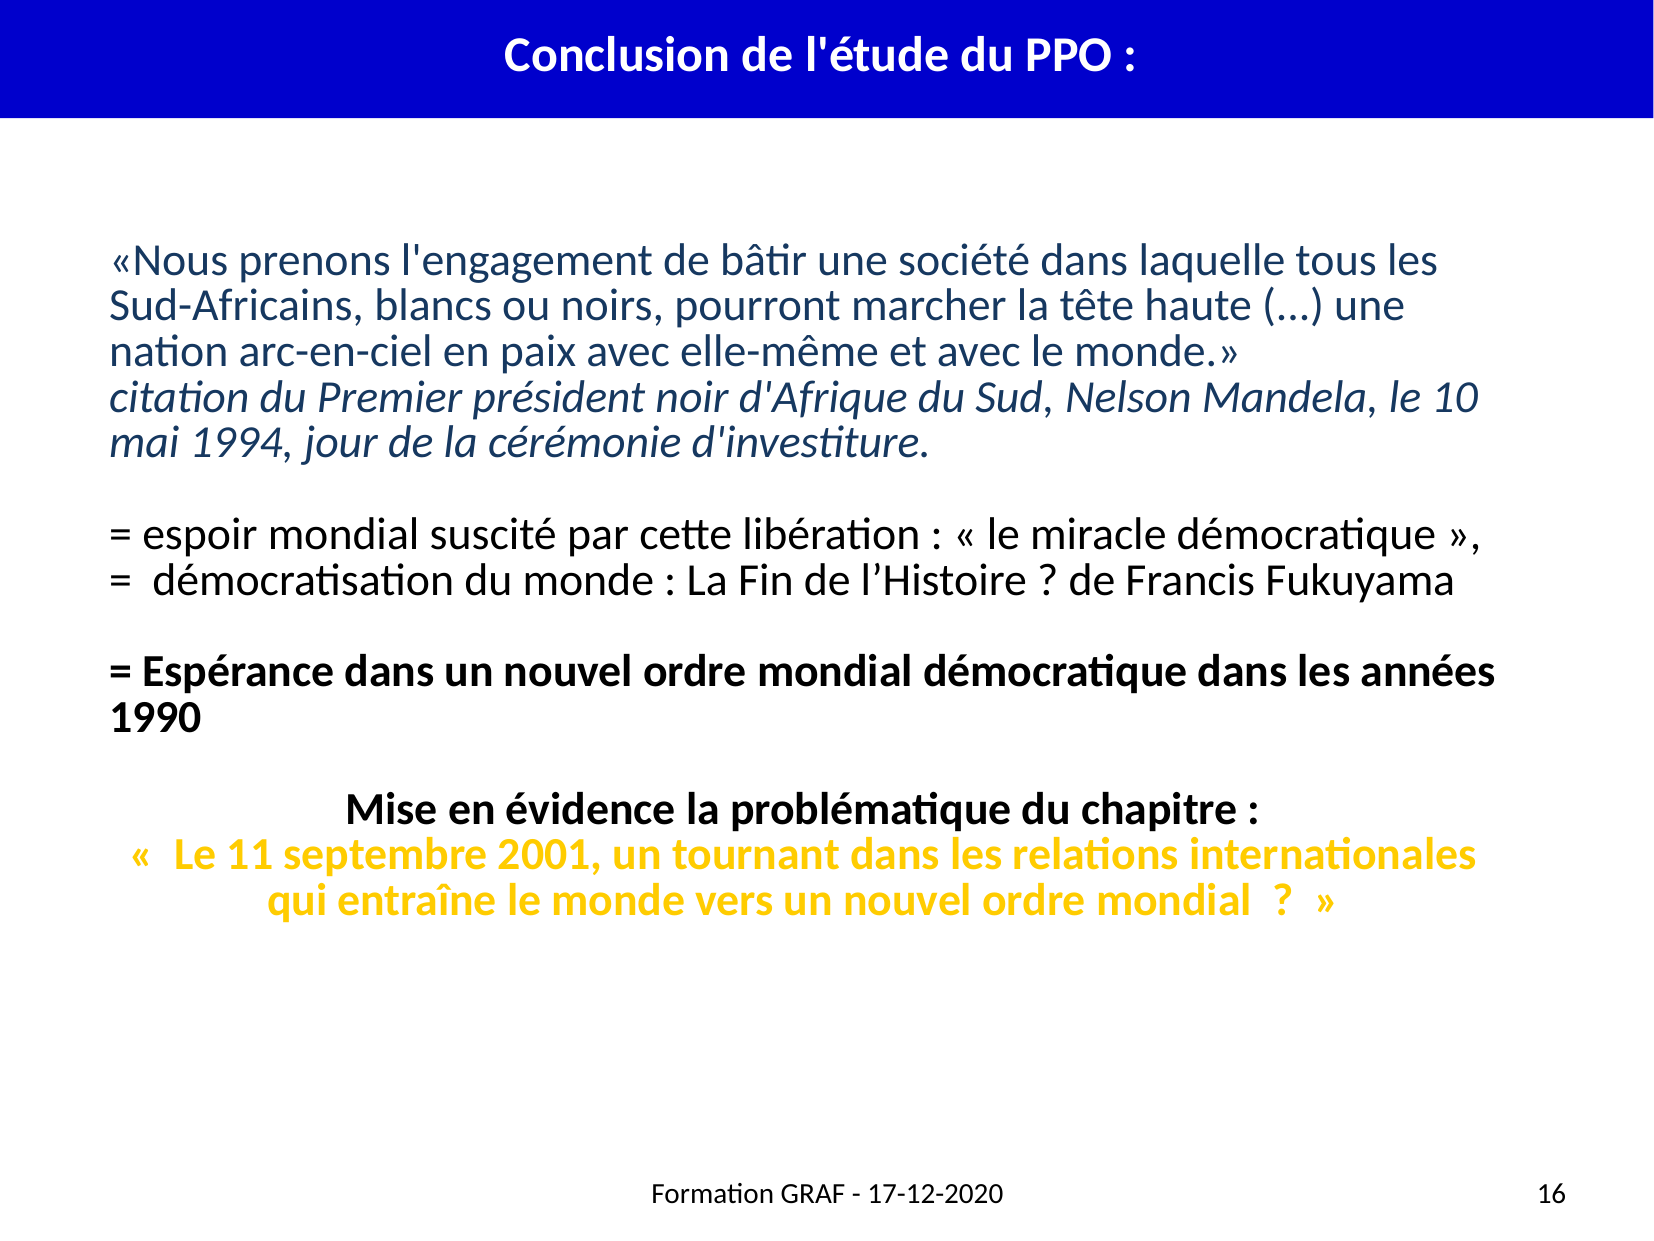

# Conclusion de l'étude du PPO :
«Nous prenons l'engagement de bâtir une société dans laquelle tous les Sud-Africains, blancs ou noirs, pourront marcher la tête haute (...) une nation arc-en-ciel en paix avec elle-même et avec le monde.»
citation du Premier président noir d'Afrique du Sud, Nelson Mandela, le 10 mai 1994, jour de la cérémonie d'investiture.
= espoir mondial suscité par cette libération : « le miracle démocratique »,
= démocratisation du monde : La Fin de l’Histoire ? de Francis Fukuyama
= Espérance dans un nouvel ordre mondial démocratique dans les années 1990
Mise en évidence la problématique du chapitre :
«  Le 11 septembre 2001, un tournant dans les relations internationales qui entraîne le monde vers un nouvel ordre mondial  ?  »
16